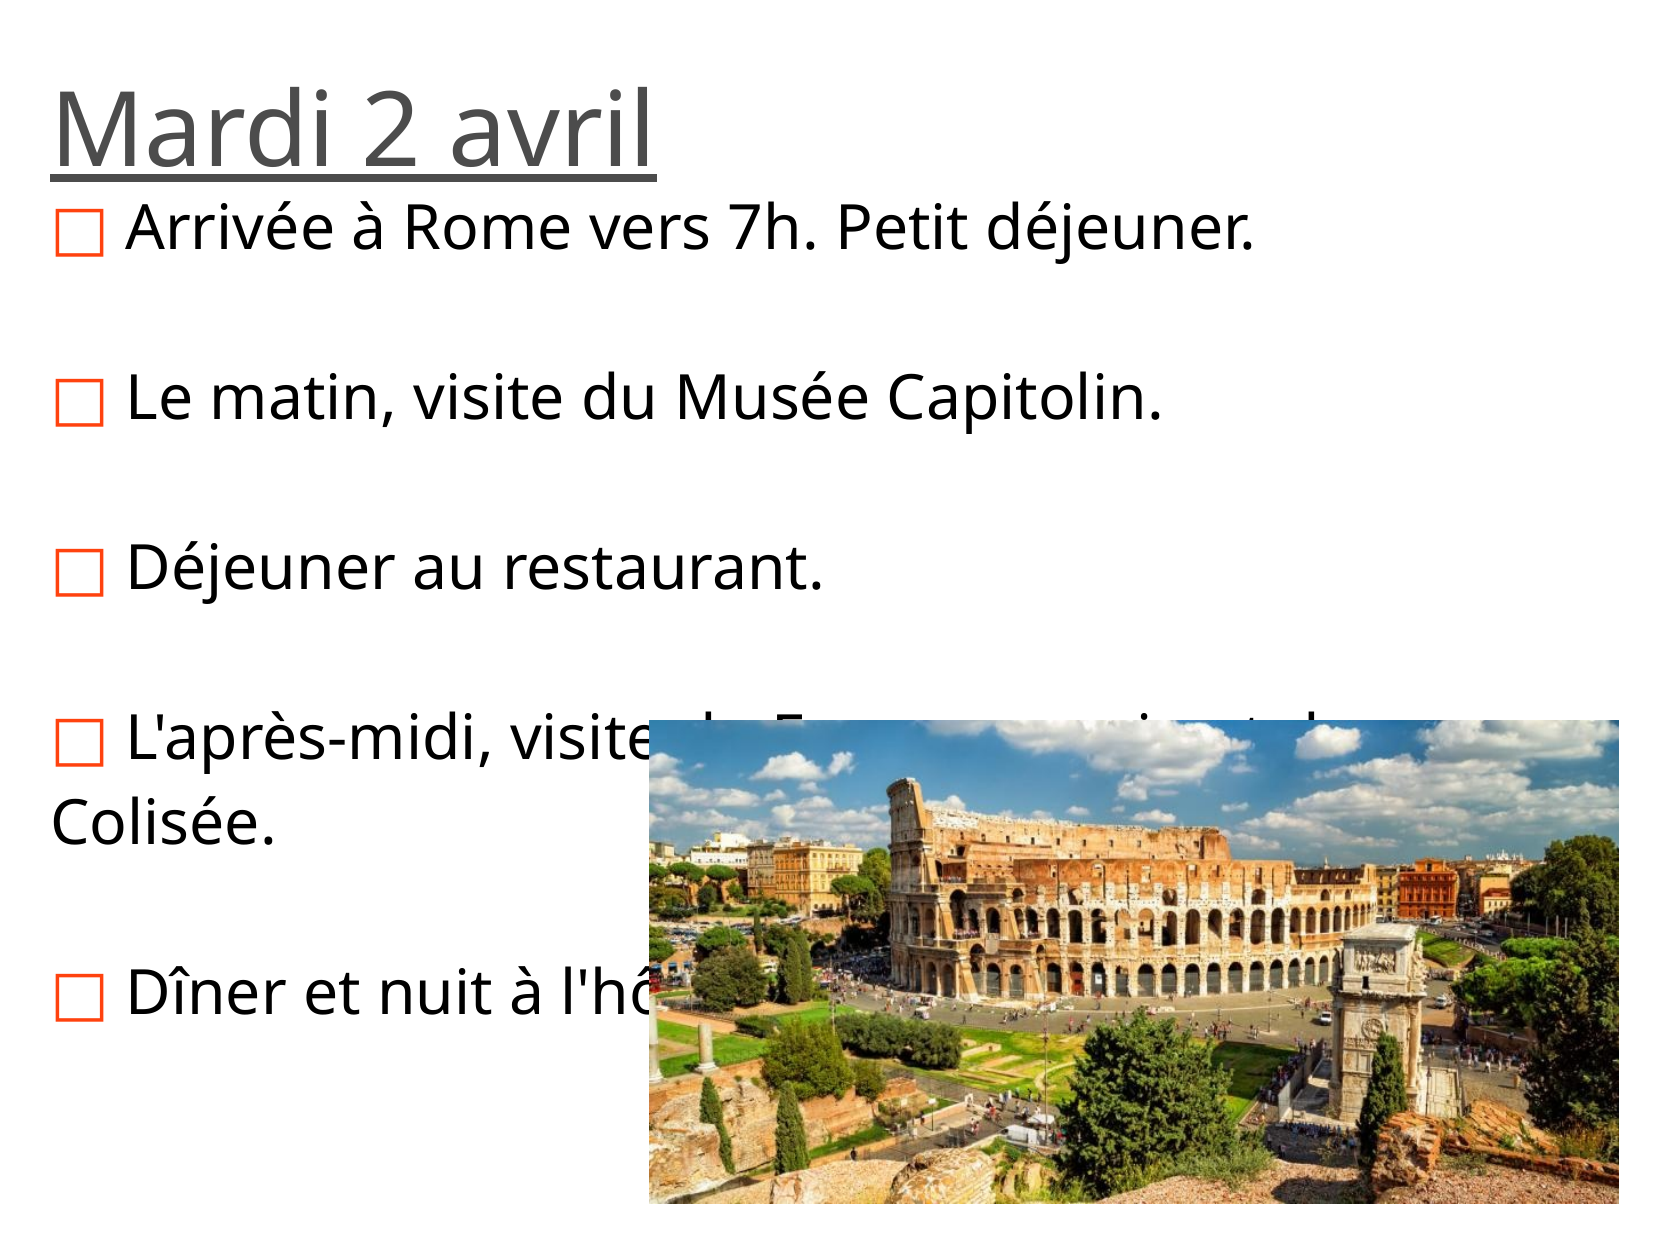

Mardi 2 avril
□ Arrivée à Rome vers 7h. Petit déjeuner.
□ Le matin, visite du Musée Capitolin.
□ Déjeuner au restaurant.
□ L'après-midi, visite du Forum romain et du Colisée.
□ Dîner et nuit à l'hôtel.